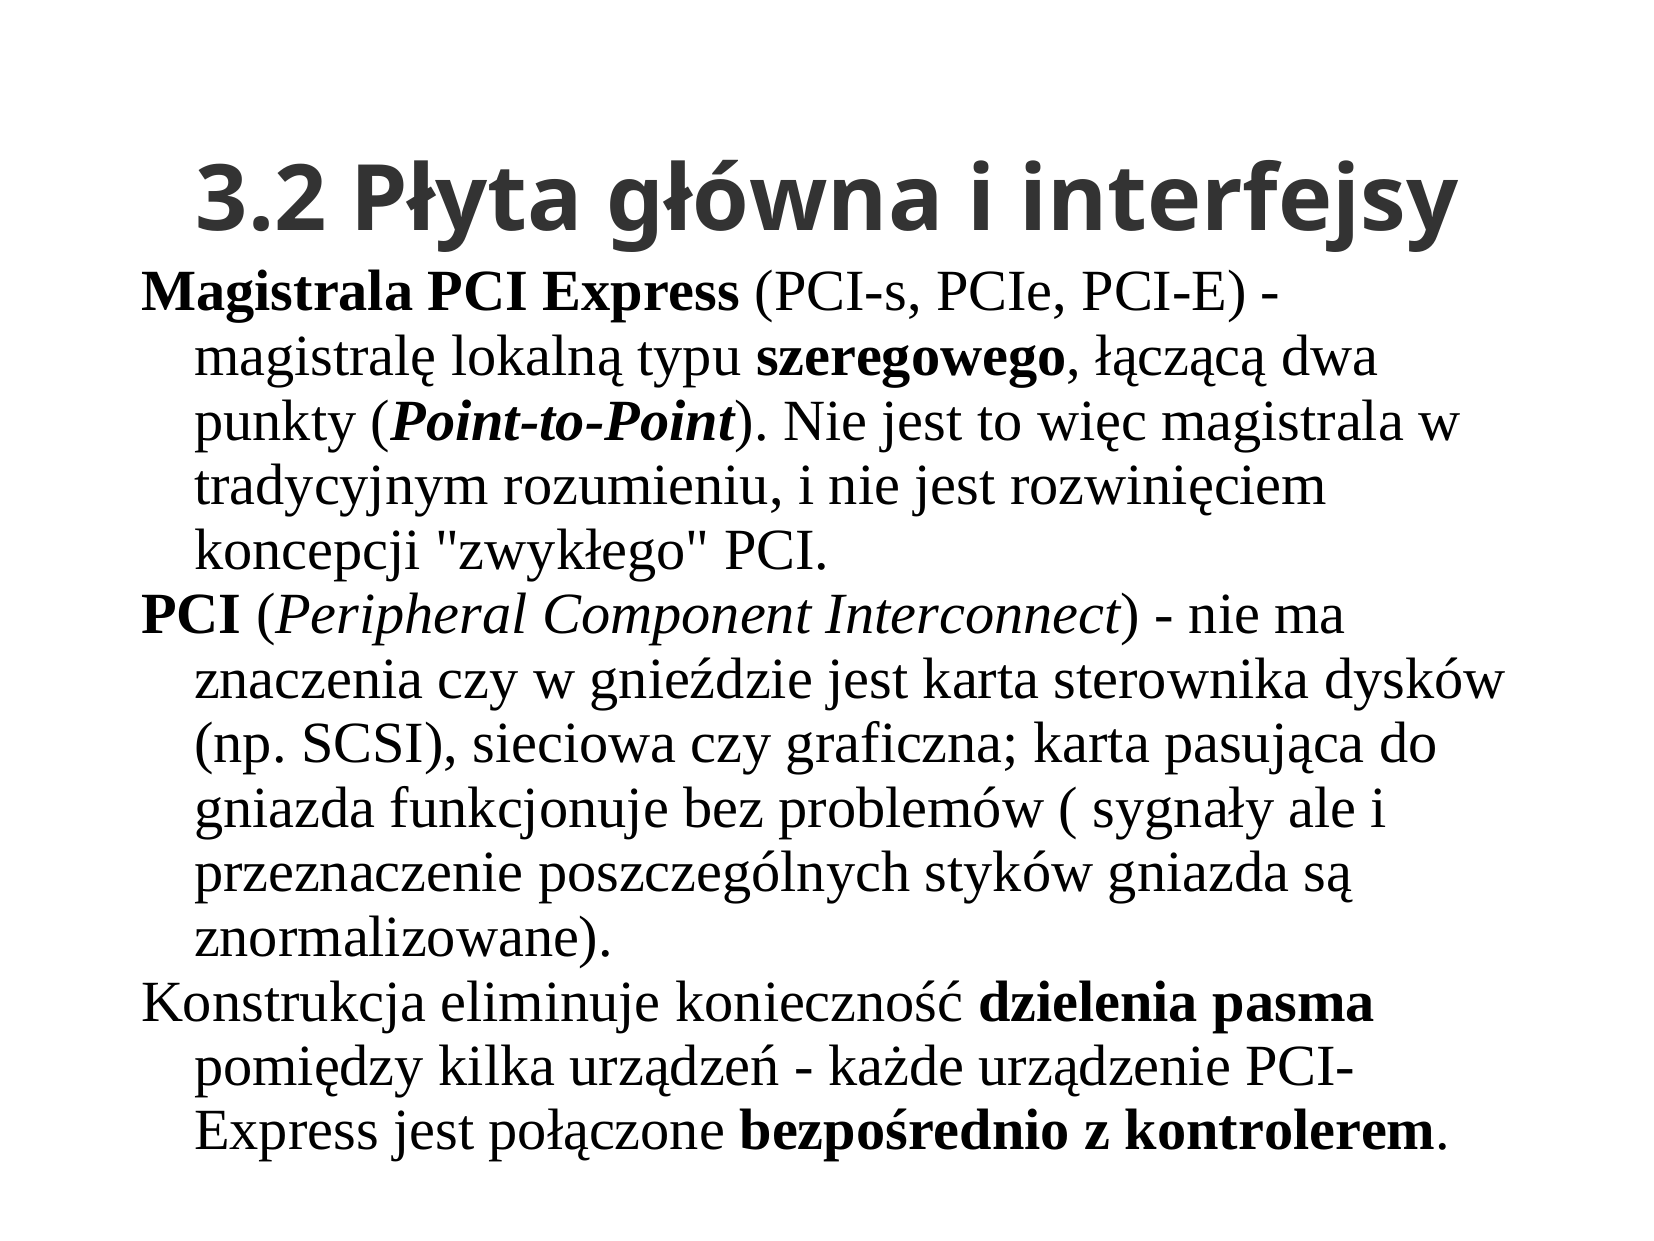

# 3.2 Płyta główna i interfejsy
Magistrala PCI Express (PCI-s, PCIe, PCI-E) - magistralę lokalną typu szeregowego, łączącą dwa punkty (Point-to-Point). Nie jest to więc magistrala w tradycyjnym rozumieniu, i nie jest rozwinięciem koncepcji "zwykłego" PCI.
PCI (Peripheral Component Interconnect) - nie ma znaczenia czy w gnieździe jest karta sterownika dysków (np. SCSI), sieciowa czy graficzna; karta pasująca do gniazda funkcjonuje bez problemów ( sygnały ale i przeznaczenie poszczególnych styków gniazda są znormalizowane).
Konstrukcja eliminuje konieczność dzielenia pasma pomiędzy kilka urządzeń - każde urządzenie PCI-Express jest połączone bezpośrednio z kontrolerem.